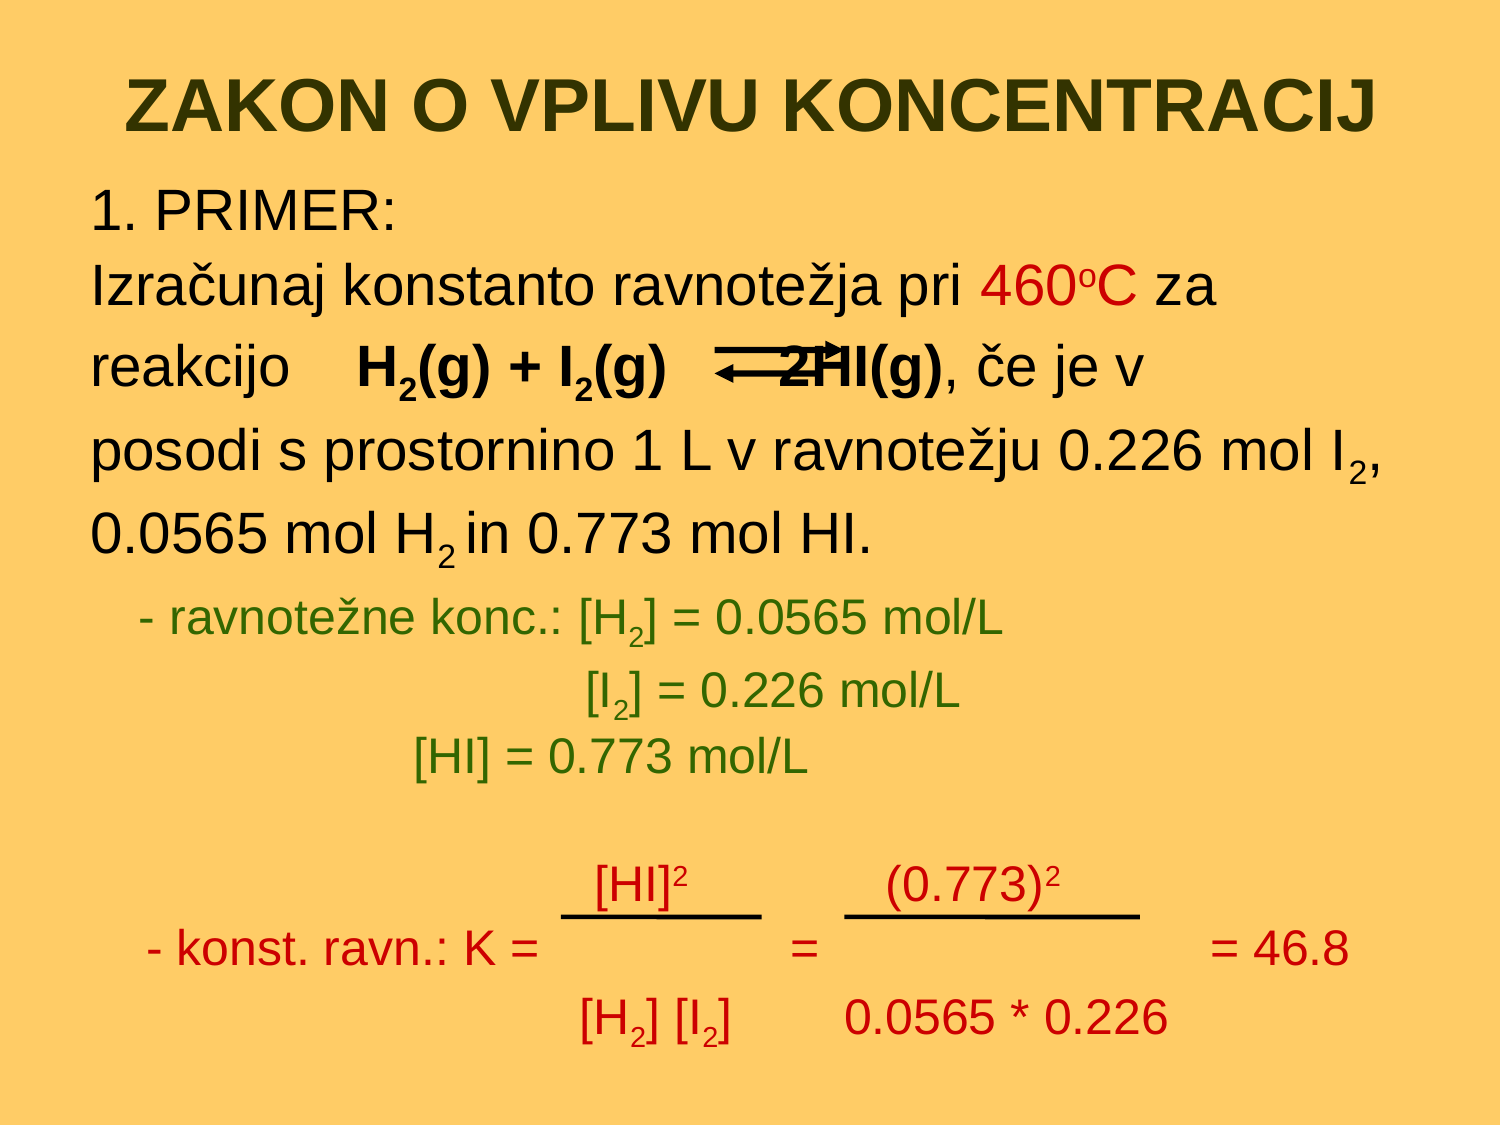

# ZAKON O VPLIVU KONCENTRACIJ
1. PRIMER:
Izračunaj konstanto ravnotežja pri 460oC za
reakcijo H2(g) + I2(g)		 2HI(g), če je v
posodi s prostornino 1 L v ravnotežju 0.226 mol I2,
0.0565 mol H2 in 0.773 mol HI.
 - ravnotežne konc.: [H2] = 0.0565 mol/L
 [I2] = 0.226 mol/L
				 [HI] = 0.773 mol/L
	 [HI]2	 (0.773)2
 - konst. ravn.: K = = = 46.8
 [H2] [I2] 0.0565 * 0.226